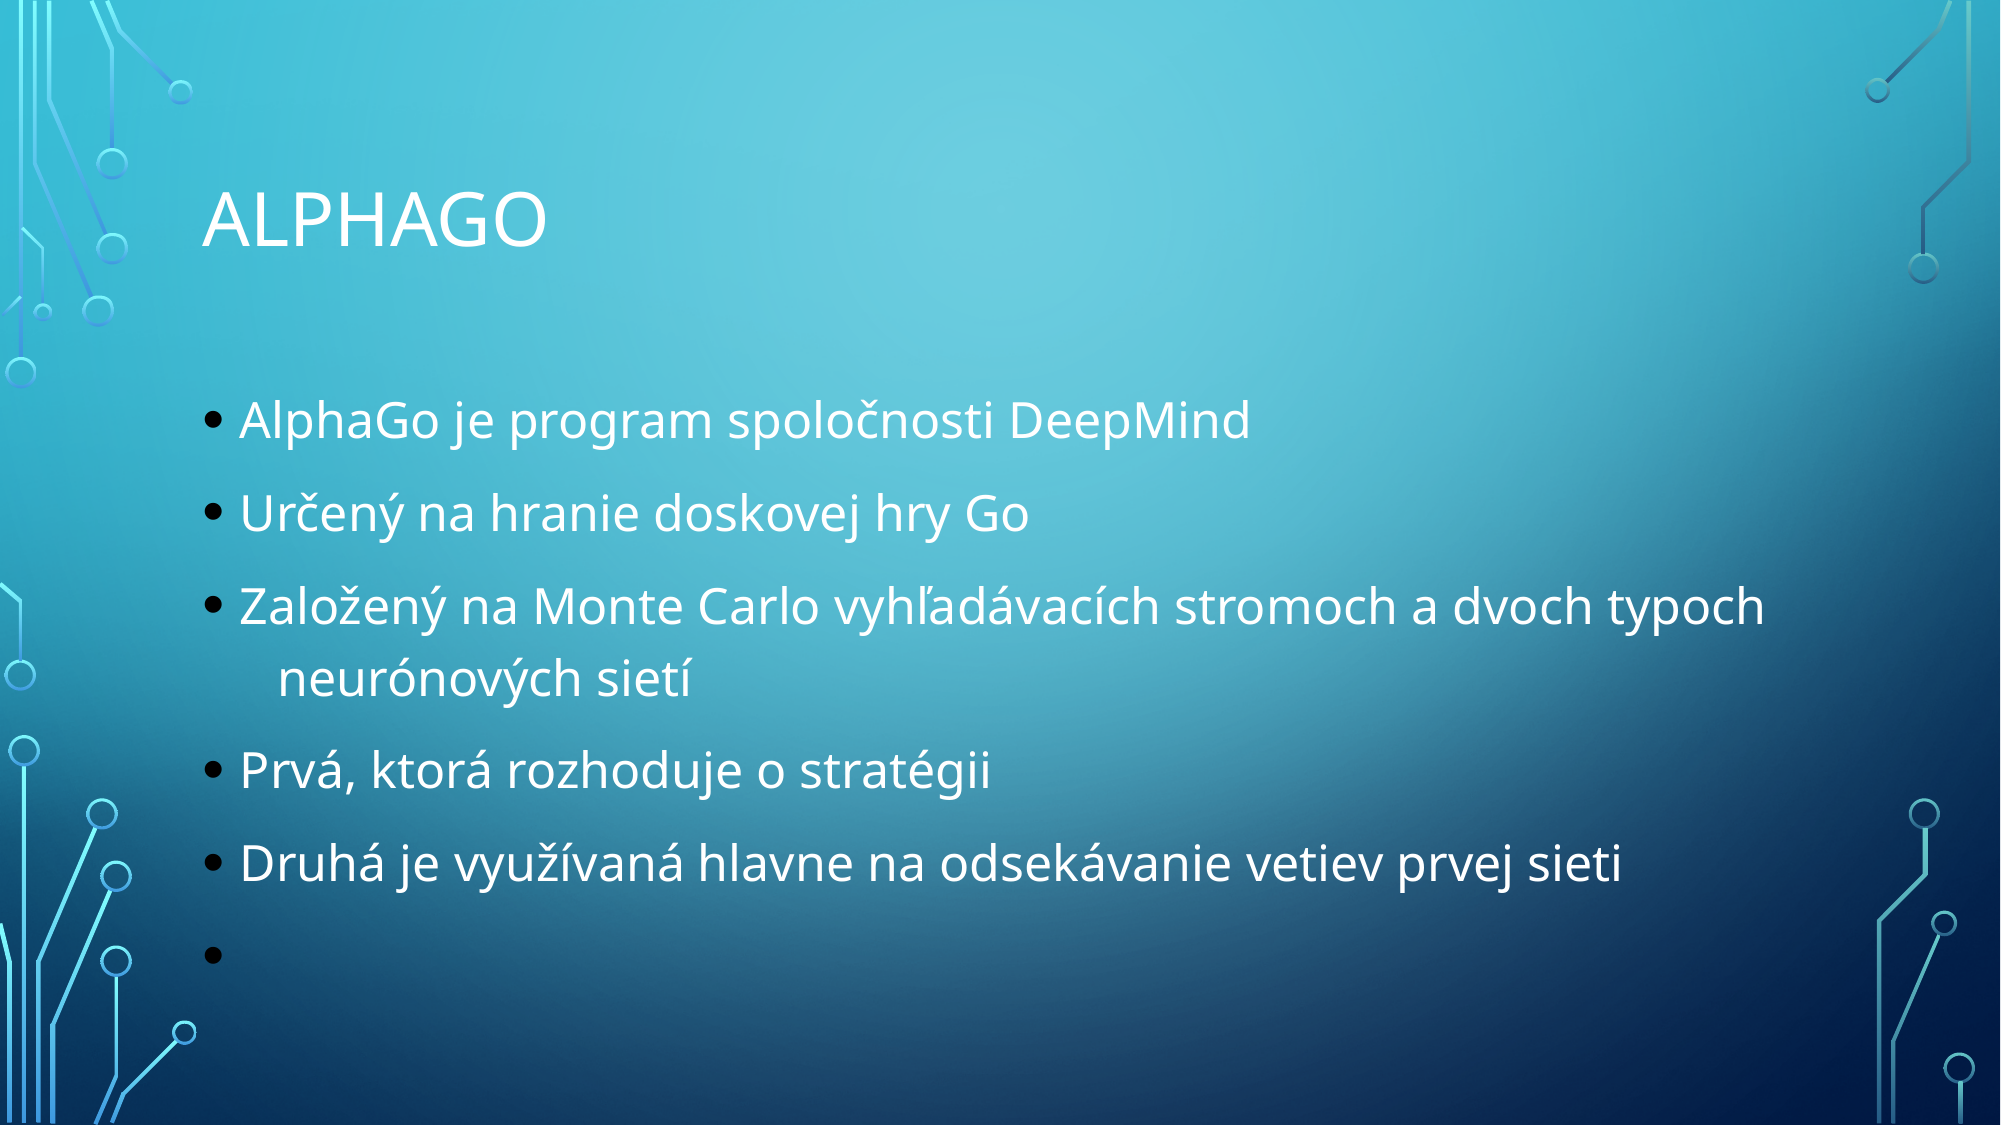

# AlphaGo
AlphaGo je program spoločnosti DeepMind
Určený na hranie doskovej hry Go
Založený na Monte Carlo vyhľadávacích stromoch a dvoch typoch neurónových sietí
Prvá, ktorá rozhoduje o stratégii
Druhá je využívaná hlavne na odsekávanie vetiev prvej sieti